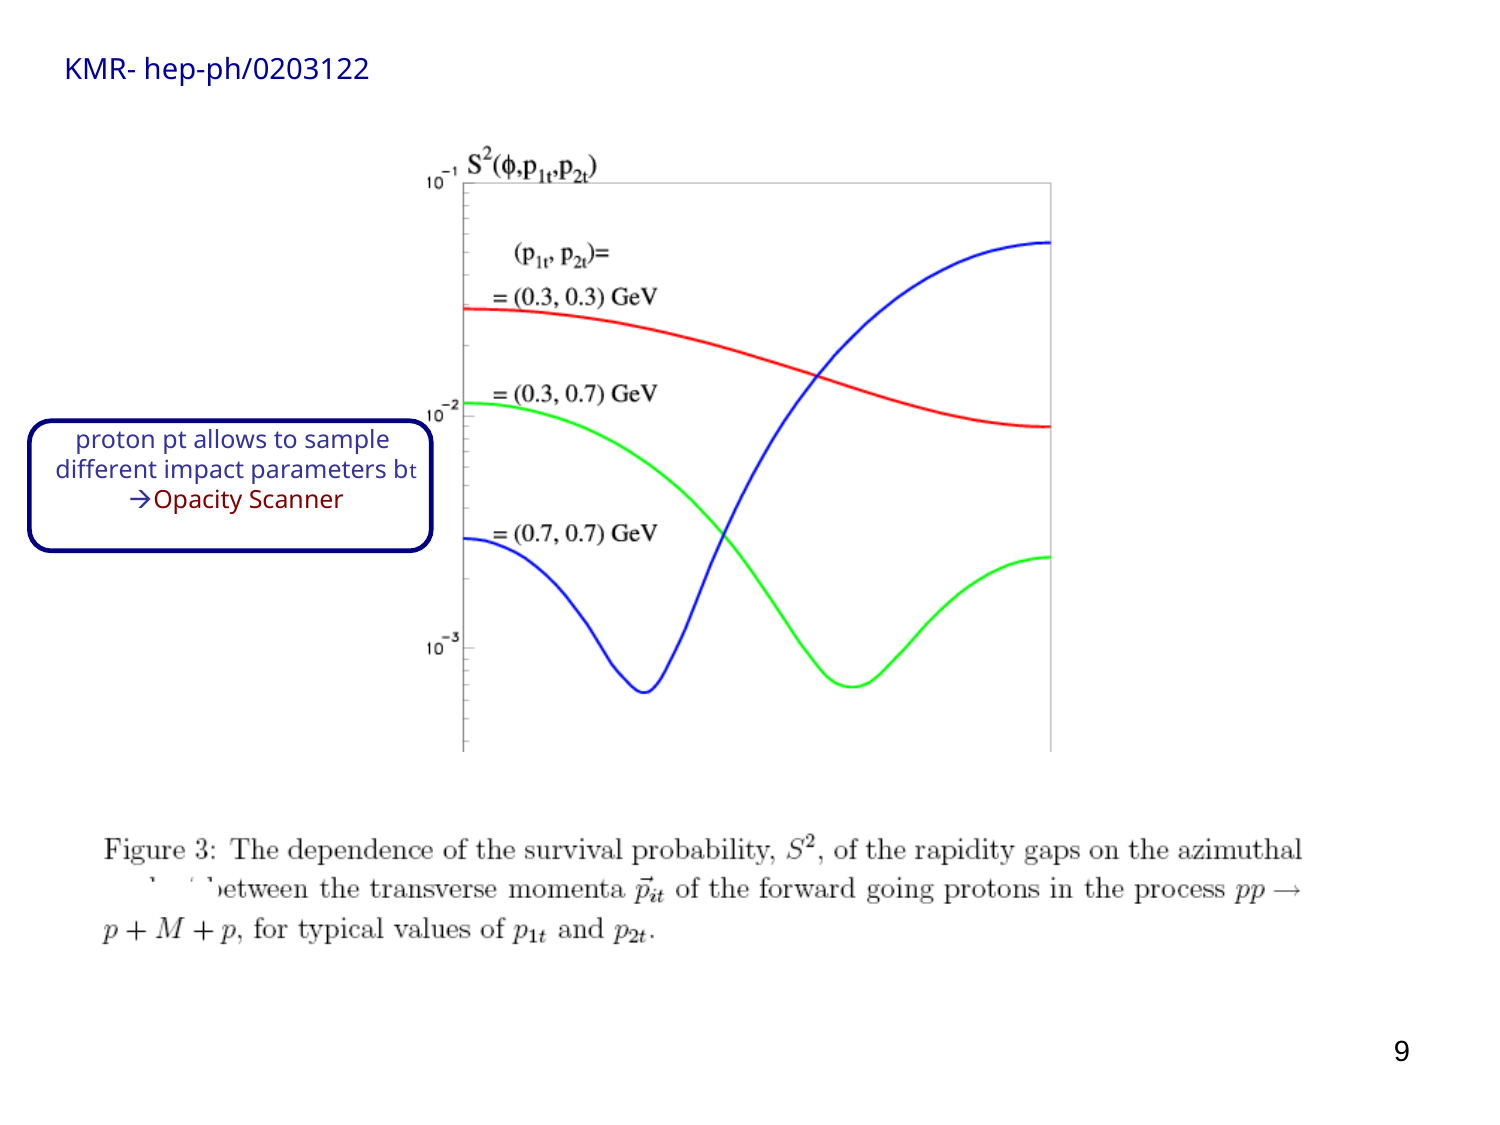

KMR- hep-ph/0203122
proton pt allows to sample
different impact parameters bt
Opacity Scanner